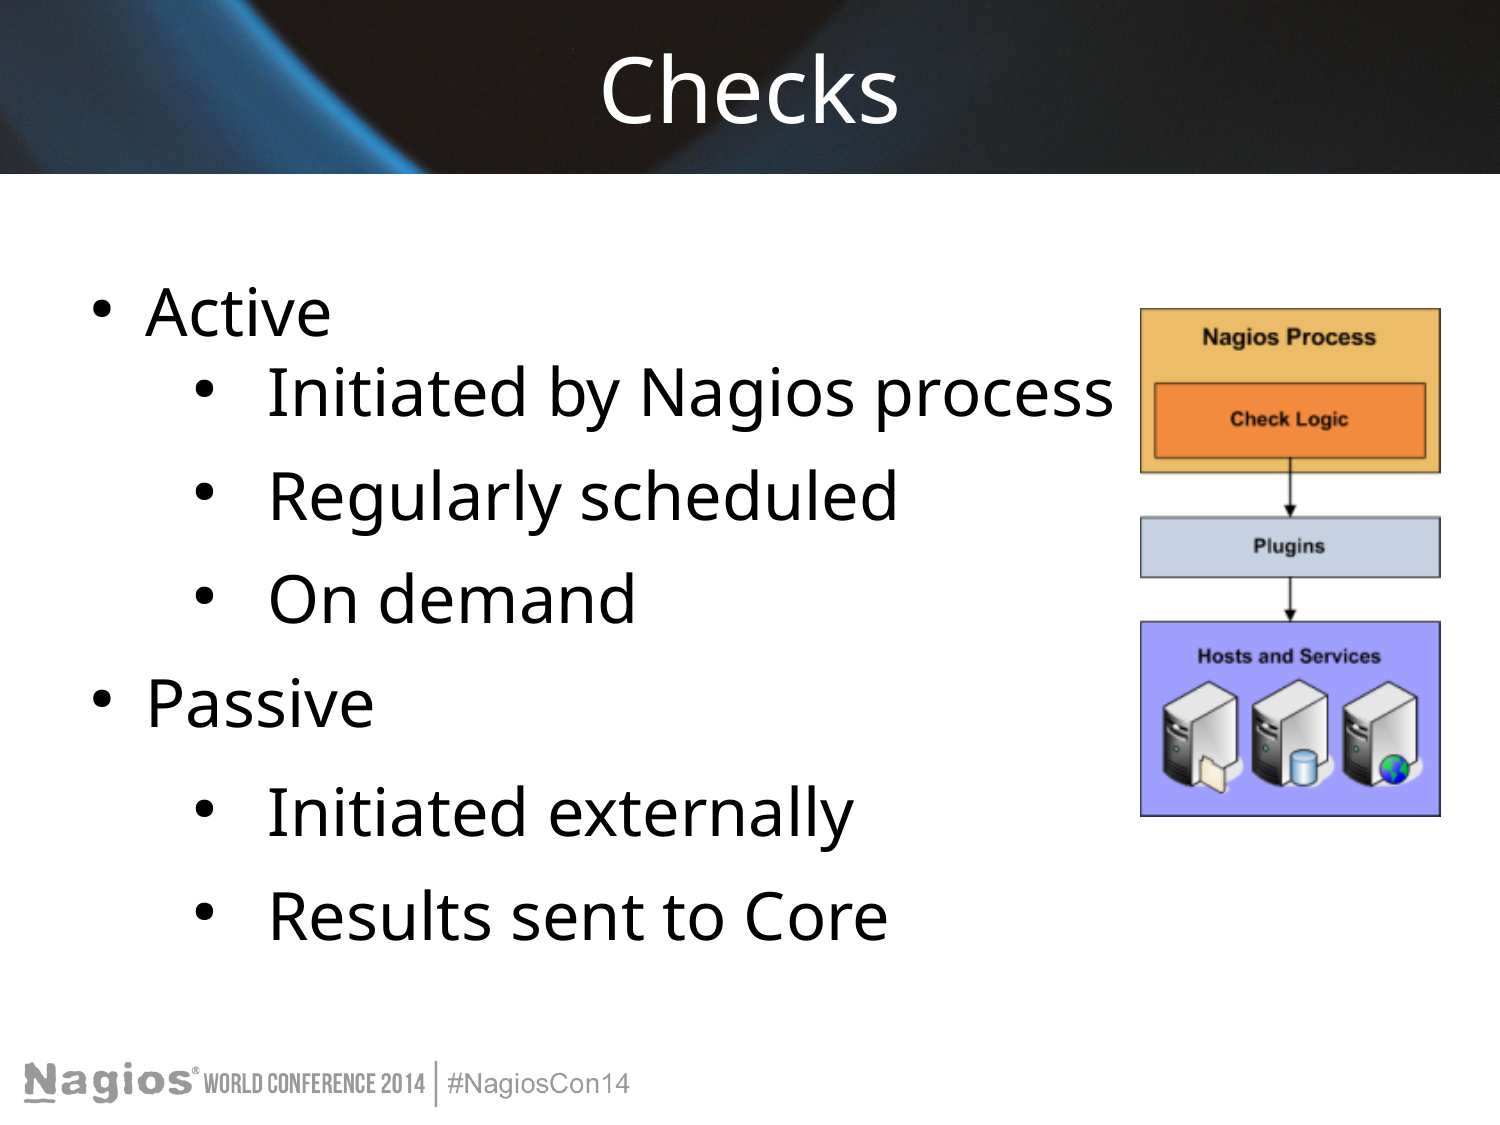

# Checks
Active
Initiated by Nagios process
Regularly scheduled
On demand
Passive
Initiated externally
Results sent to Core